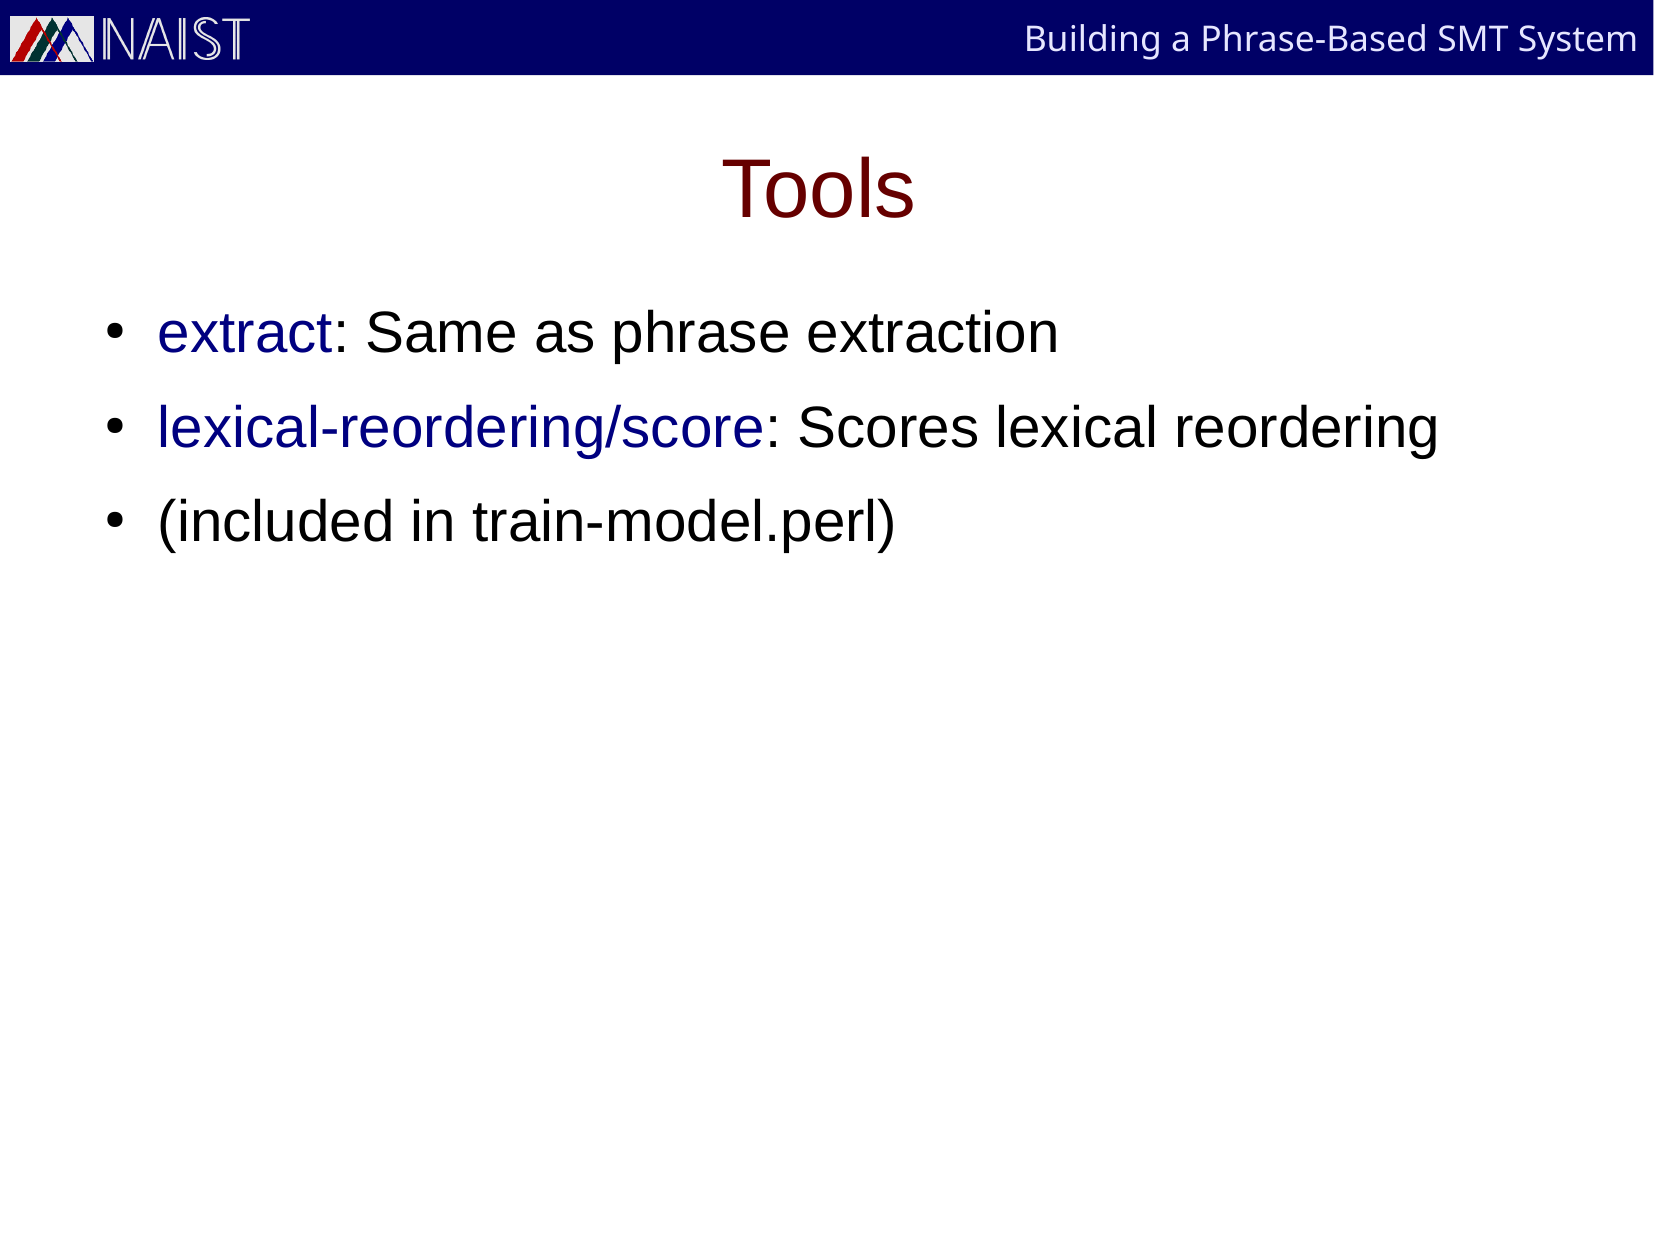

# Tools
extract: Same as phrase extraction
lexical-reordering/score: Scores lexical reordering
(included in train-model.perl)